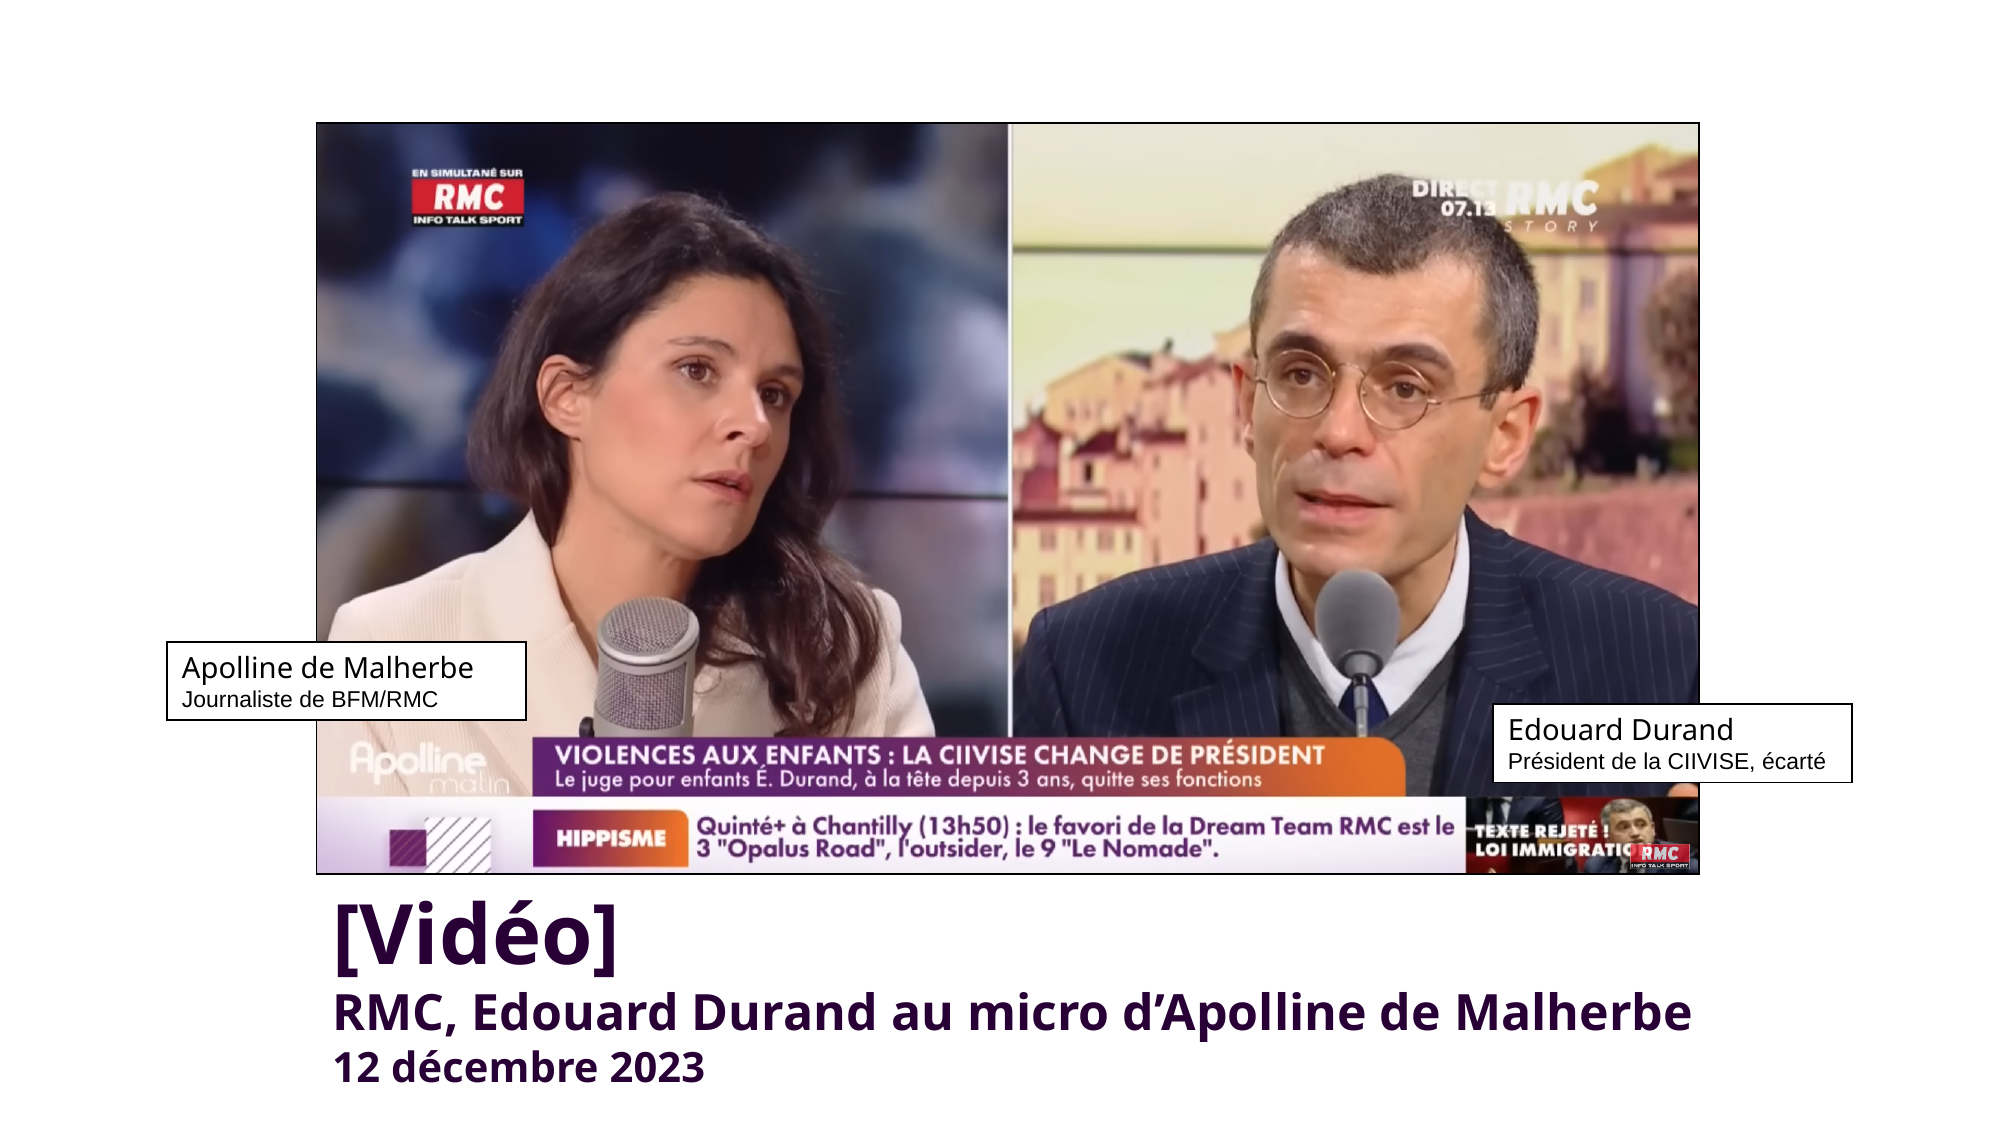

Apolline de Malherbe
Journaliste de BFM/RMC
Edouard Durand
Président de la CIIVISE, écarté
[Vidéo]
RMC, Edouard Durand au micro d’Apolline de Malherbe
12 décembre 2023